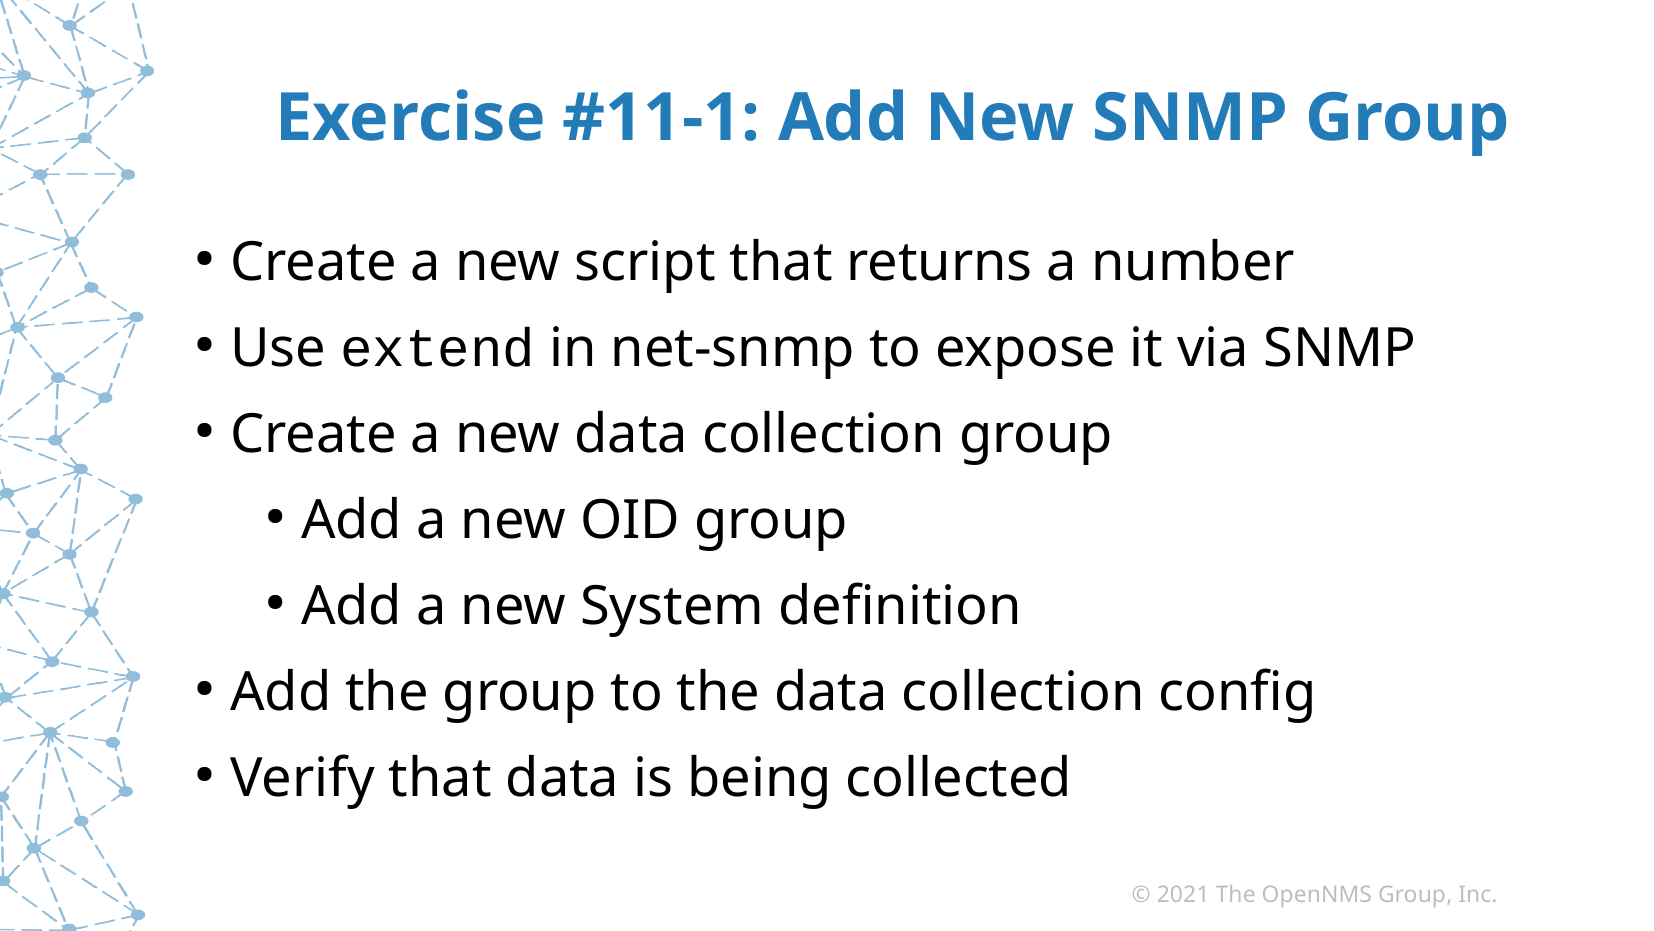

# Exercise #11-1: Add New SNMP Group
Create a new script that returns a number
Use extend in net-snmp to expose it via SNMP
Create a new data collection group
Add a new OID group
Add a new System definition
Add the group to the data collection config
Verify that data is being collected